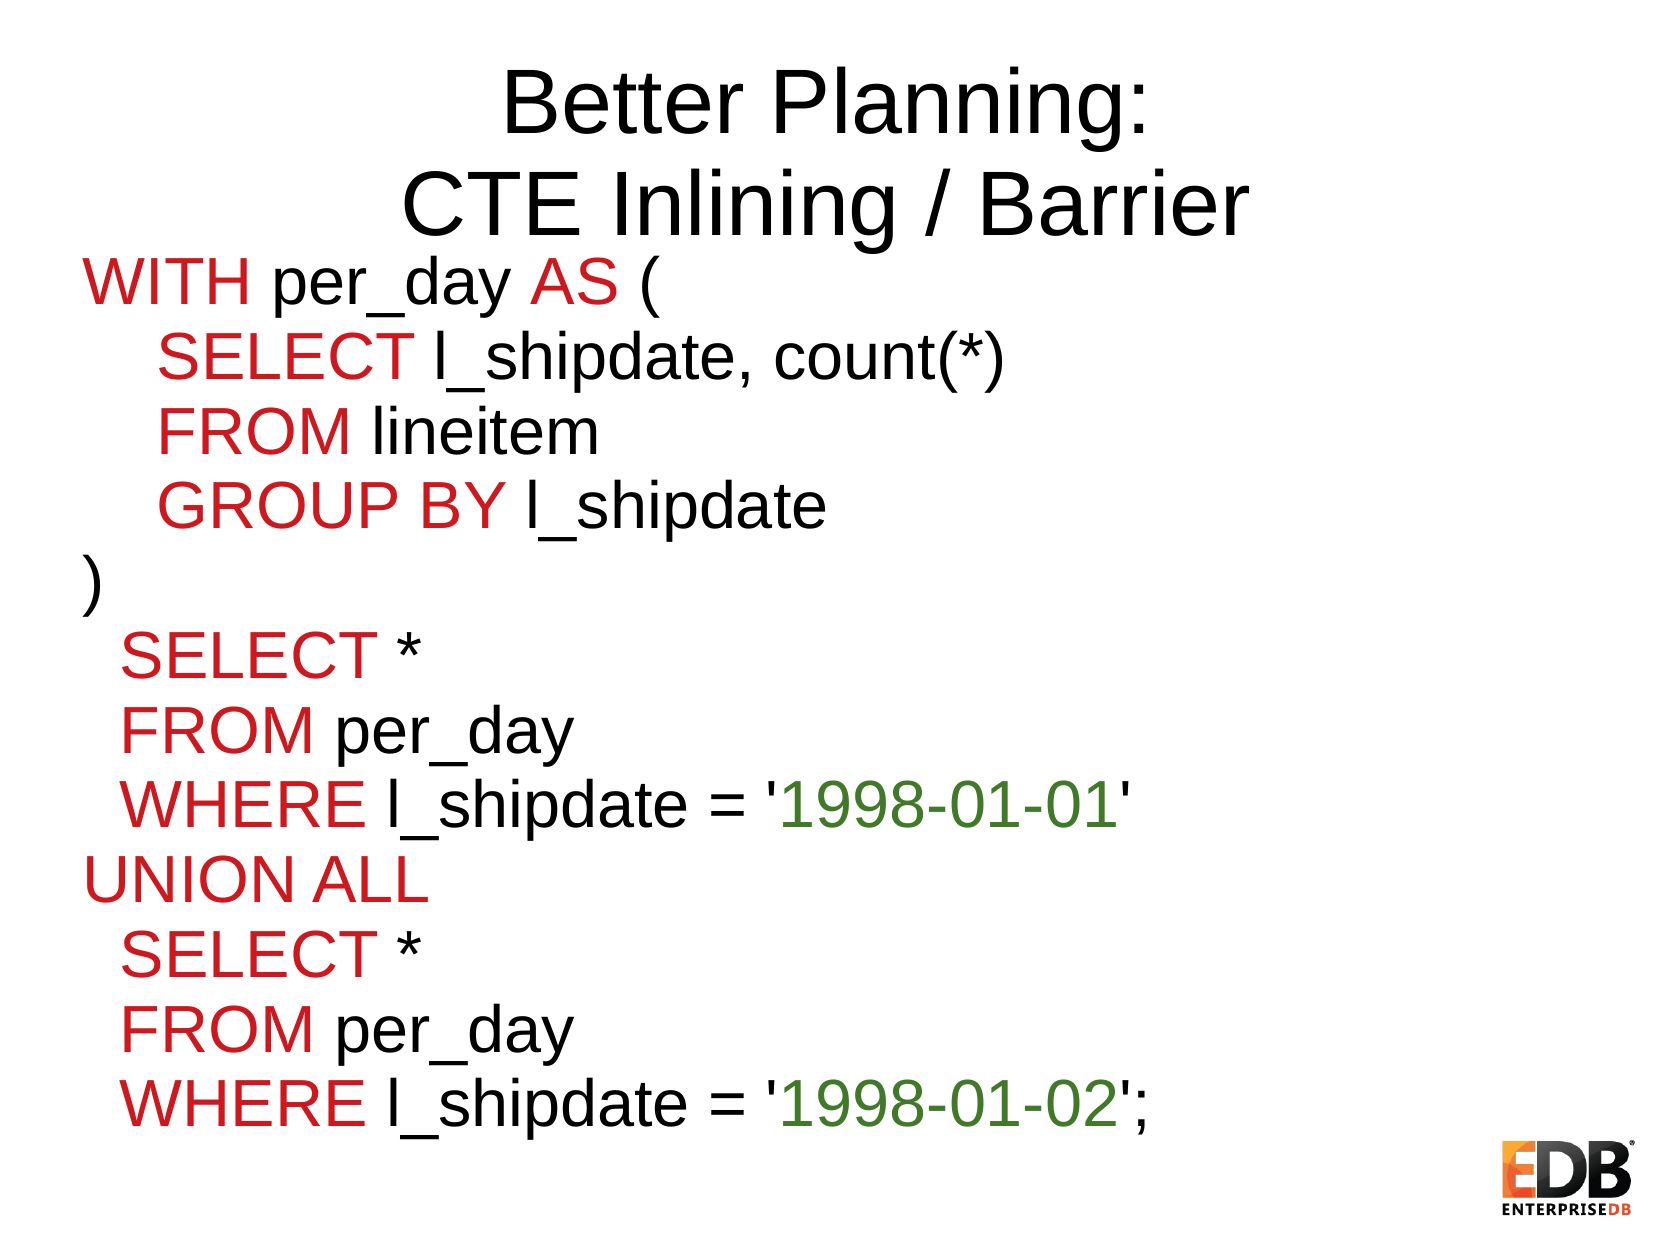

# Better Planning: CTE Inlining / Barrier
WITH per_day AS (
 SELECT l_shipdate, count(*)
 FROM lineitem
 GROUP BY l_shipdate
)
 SELECT *
 FROM per_day
 WHERE l_shipdate = '1998-01-01'
UNION ALL
 SELECT *
 FROM per_day
 WHERE l_shipdate = '1998-01-02';